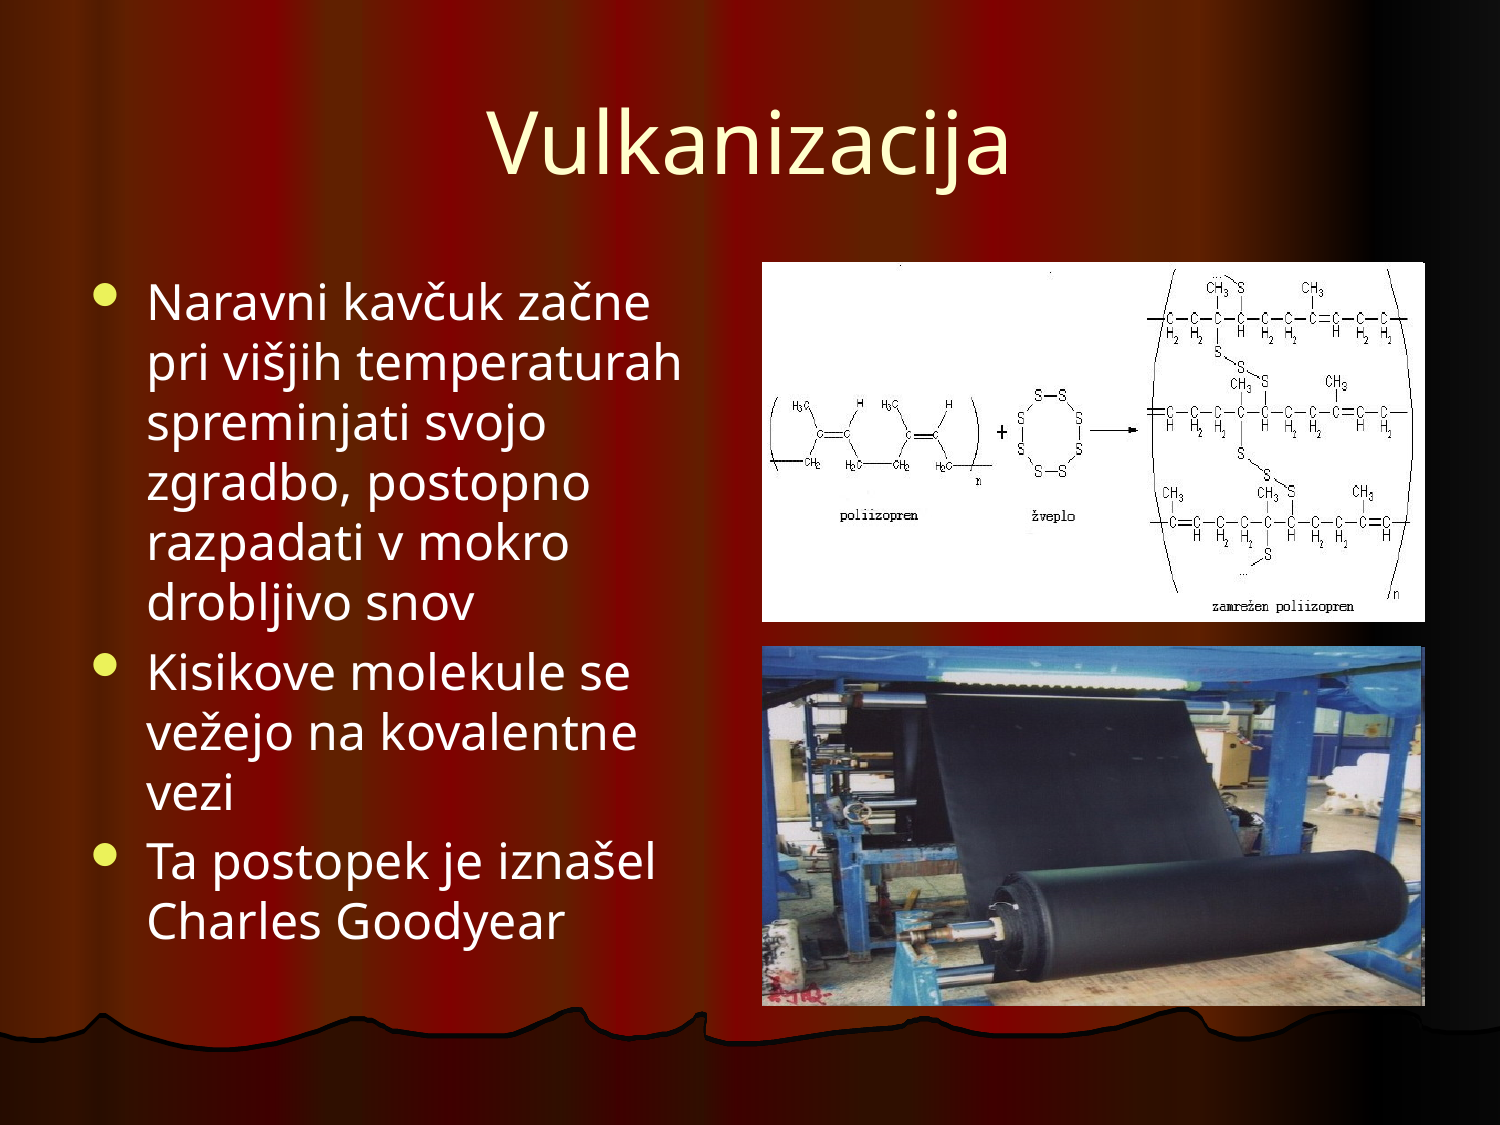

# Vulkanizacija
Naravni kavčuk začne pri višjih temperaturah spreminjati svojo zgradbo, postopno razpadati v mokro drobljivo snov
Kisikove molekule se vežejo na kovalentne vezi
Ta postopek je iznašel Charles Goodyear